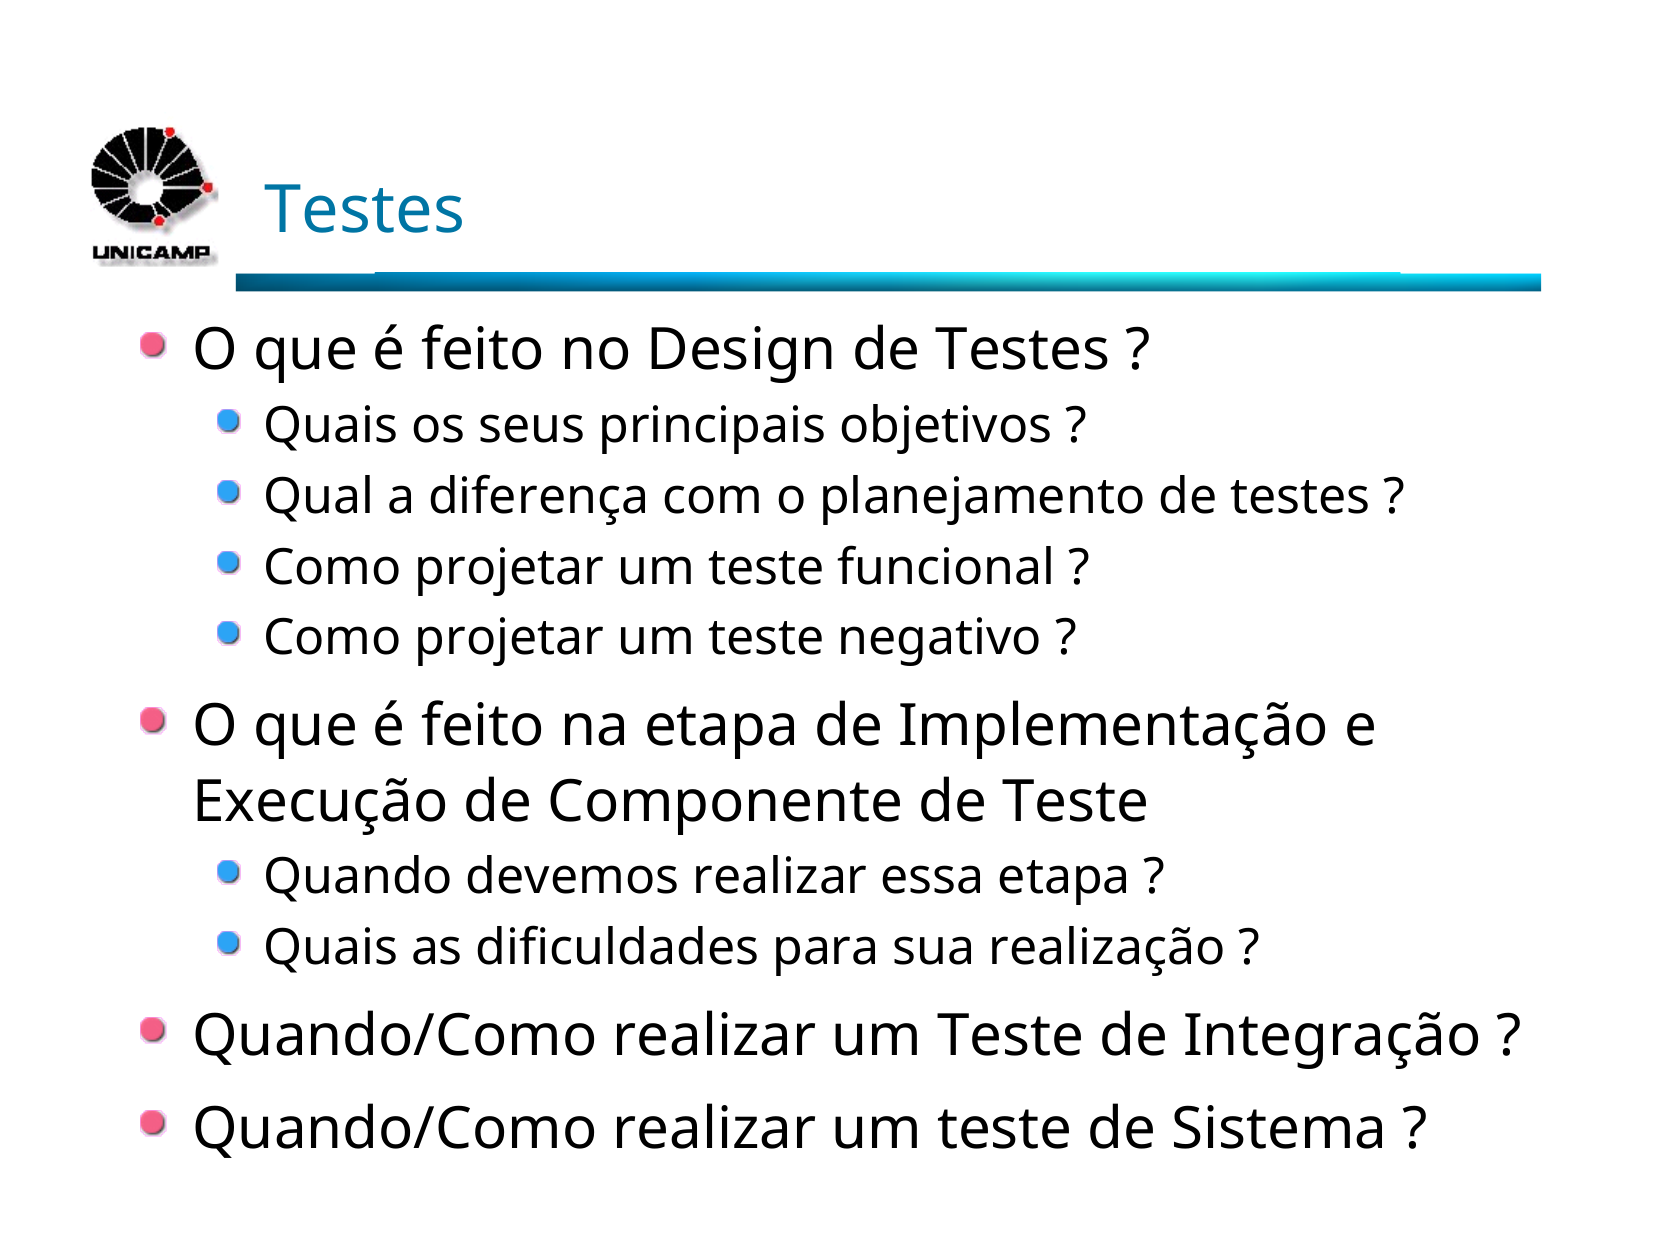

# Testes
O que é feito no Design de Testes ?
Quais os seus principais objetivos ?
Qual a diferença com o planejamento de testes ?
Como projetar um teste funcional ?
Como projetar um teste negativo ?
O que é feito na etapa de Implementação e Execução de Componente de Teste
Quando devemos realizar essa etapa ?
Quais as dificuldades para sua realização ?
Quando/Como realizar um Teste de Integração ?
Quando/Como realizar um teste de Sistema ?